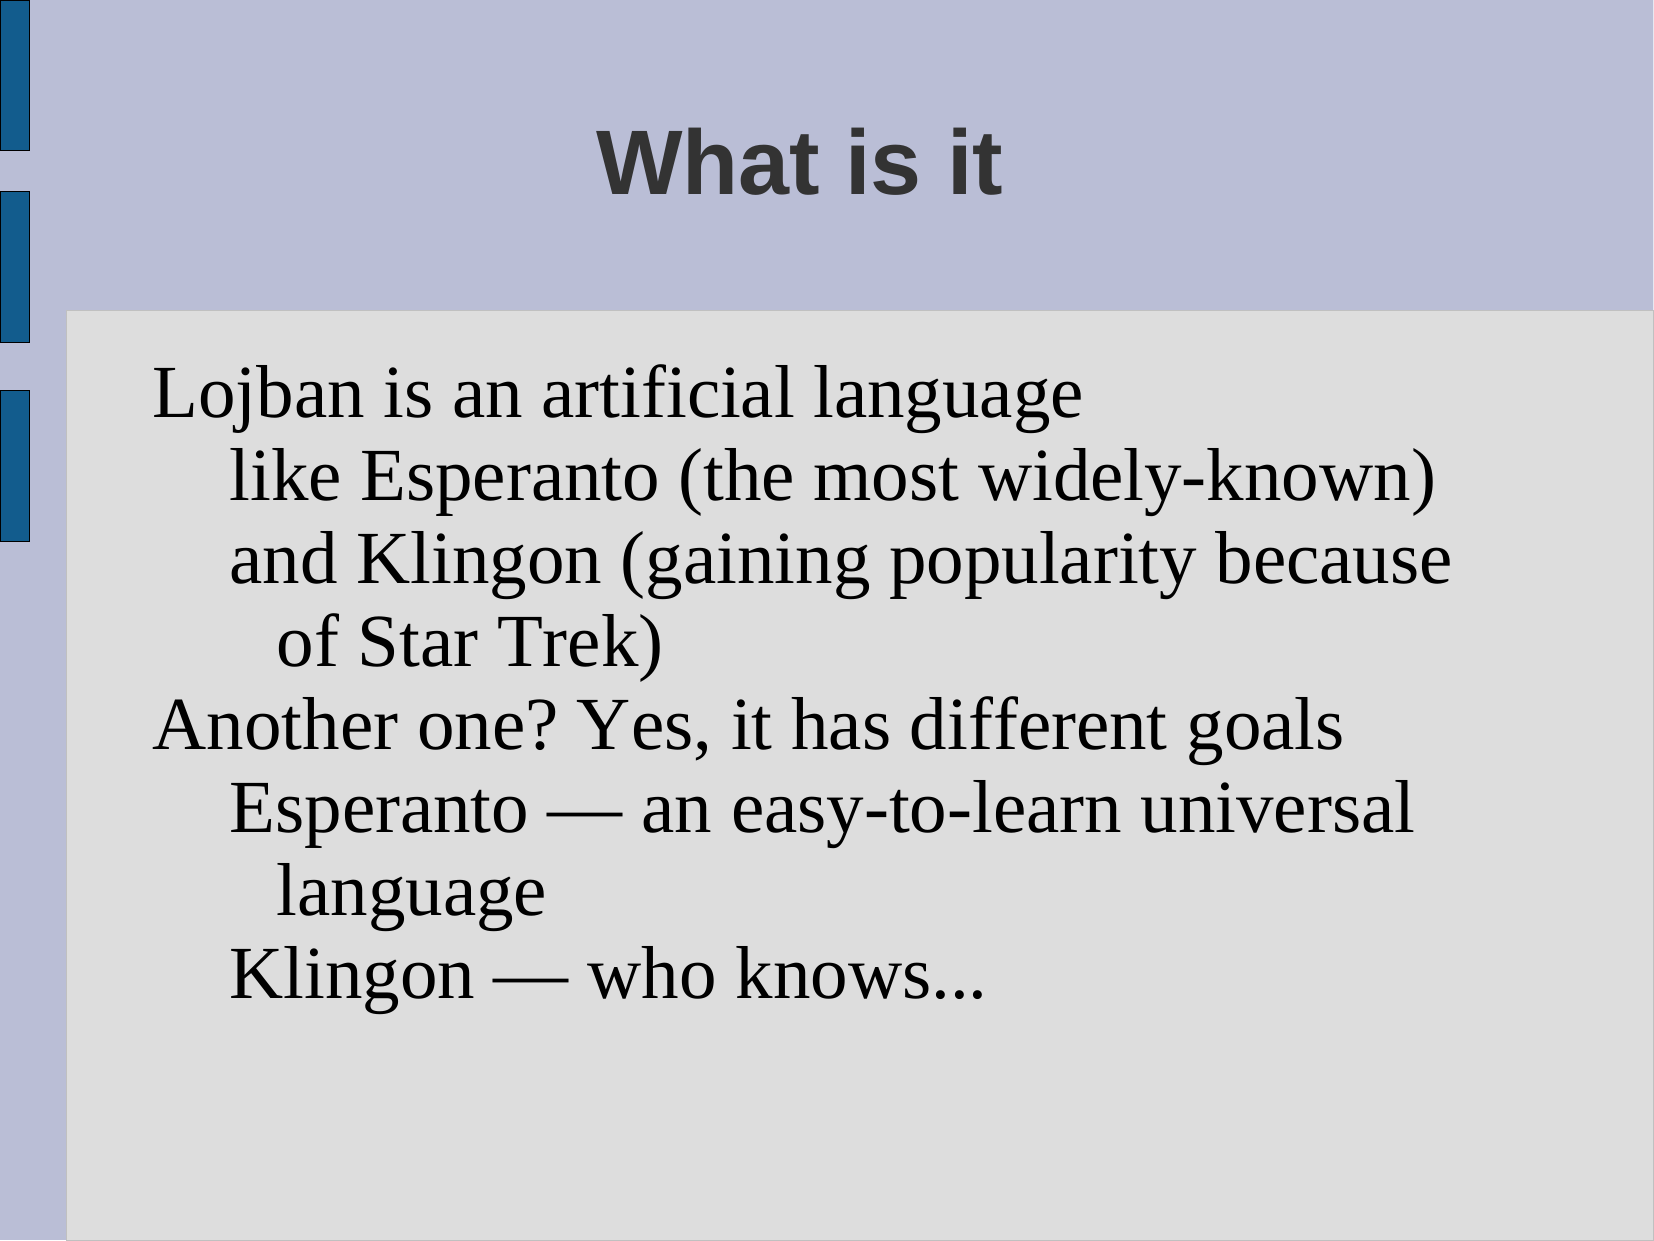

# What is it
Lojban is an artificial language
like Esperanto (the most widely-known)
and Klingon (gaining popularity because of Star Trek)
Another one? Yes, it has different goals
Esperanto — an easy-to-learn universal language
Klingon — who knows...